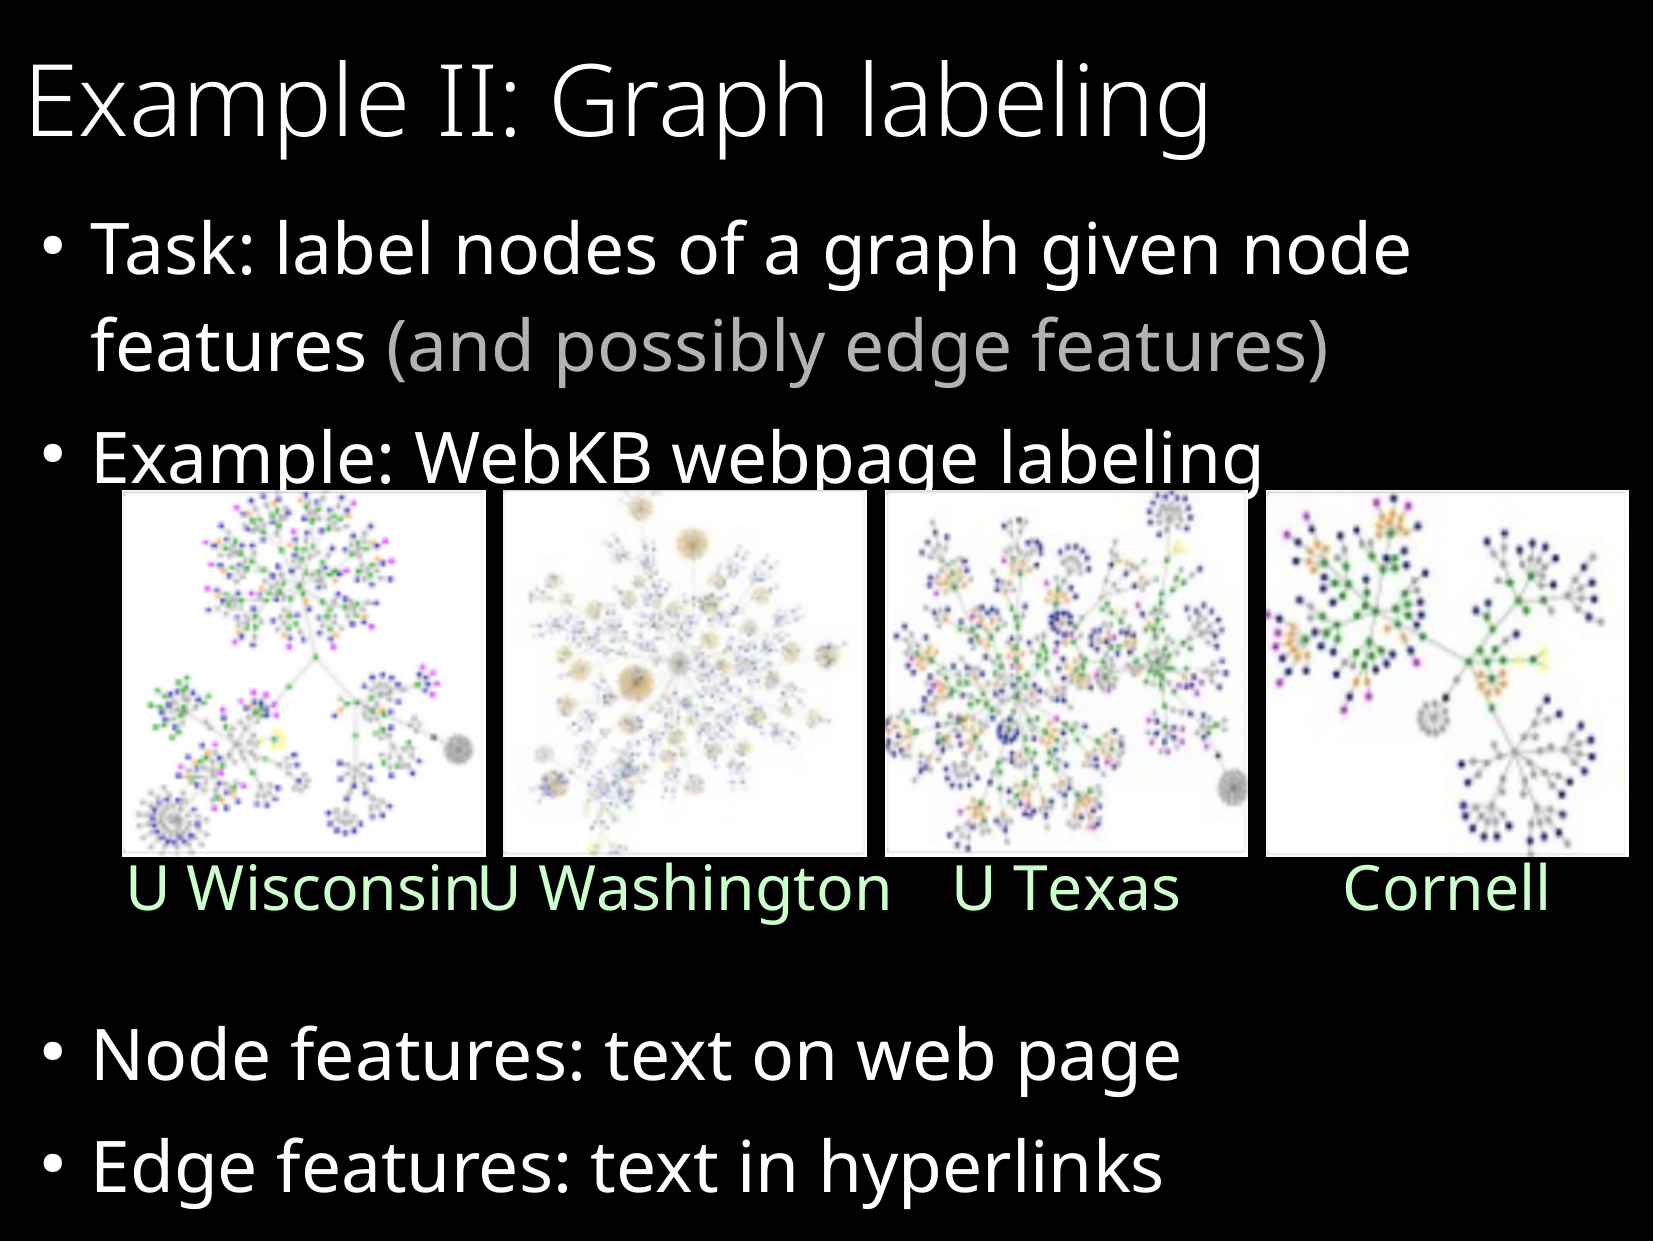

# Example II: Graph labeling
Task: label nodes of a graph given node features (and possibly edge features)
Example: WebKB webpage labeling
Node features: text on web page
Edge features: text in hyperlinks
U Wisconsin
U Washington
U Texas
Cornell